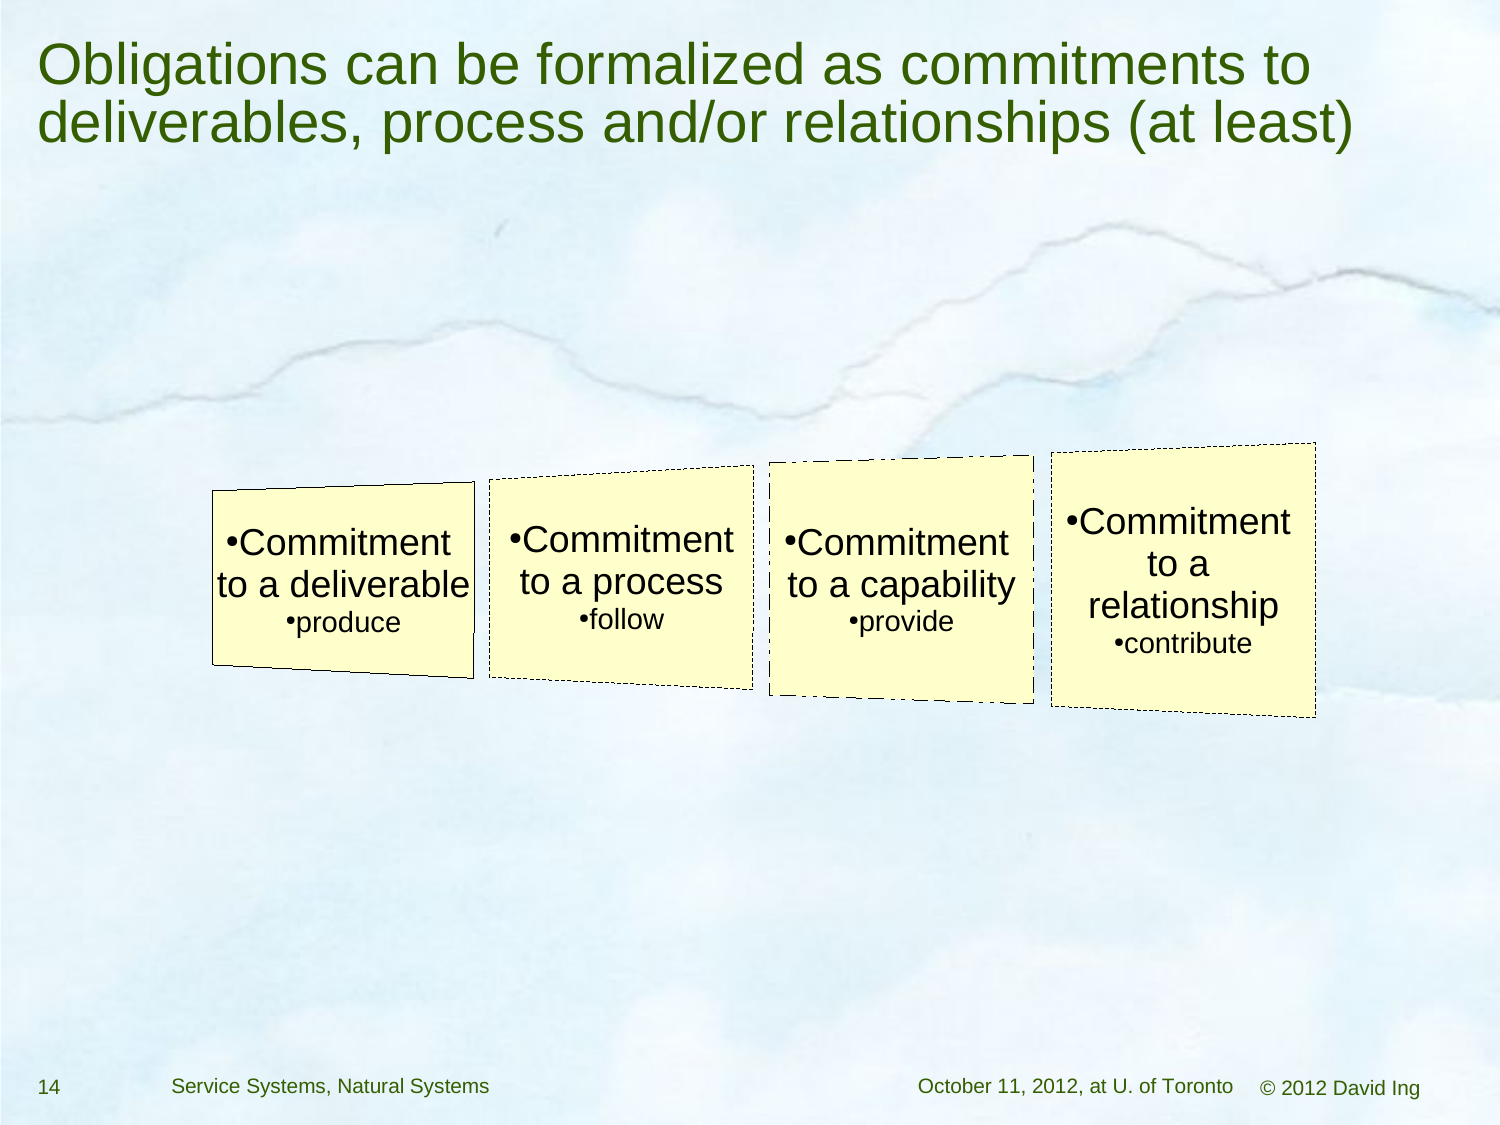

# Obligations can be formalized as commitments to deliverables, process and/or relationships (at least)
Commitment
to a
relationship
contribute
Commitment
to a capability
provide
Commitment
to a process
follow
Commitment
to a deliverable
produce
Service Systems, Natural Systems
October 11, 2012, at U. of Toronto
14